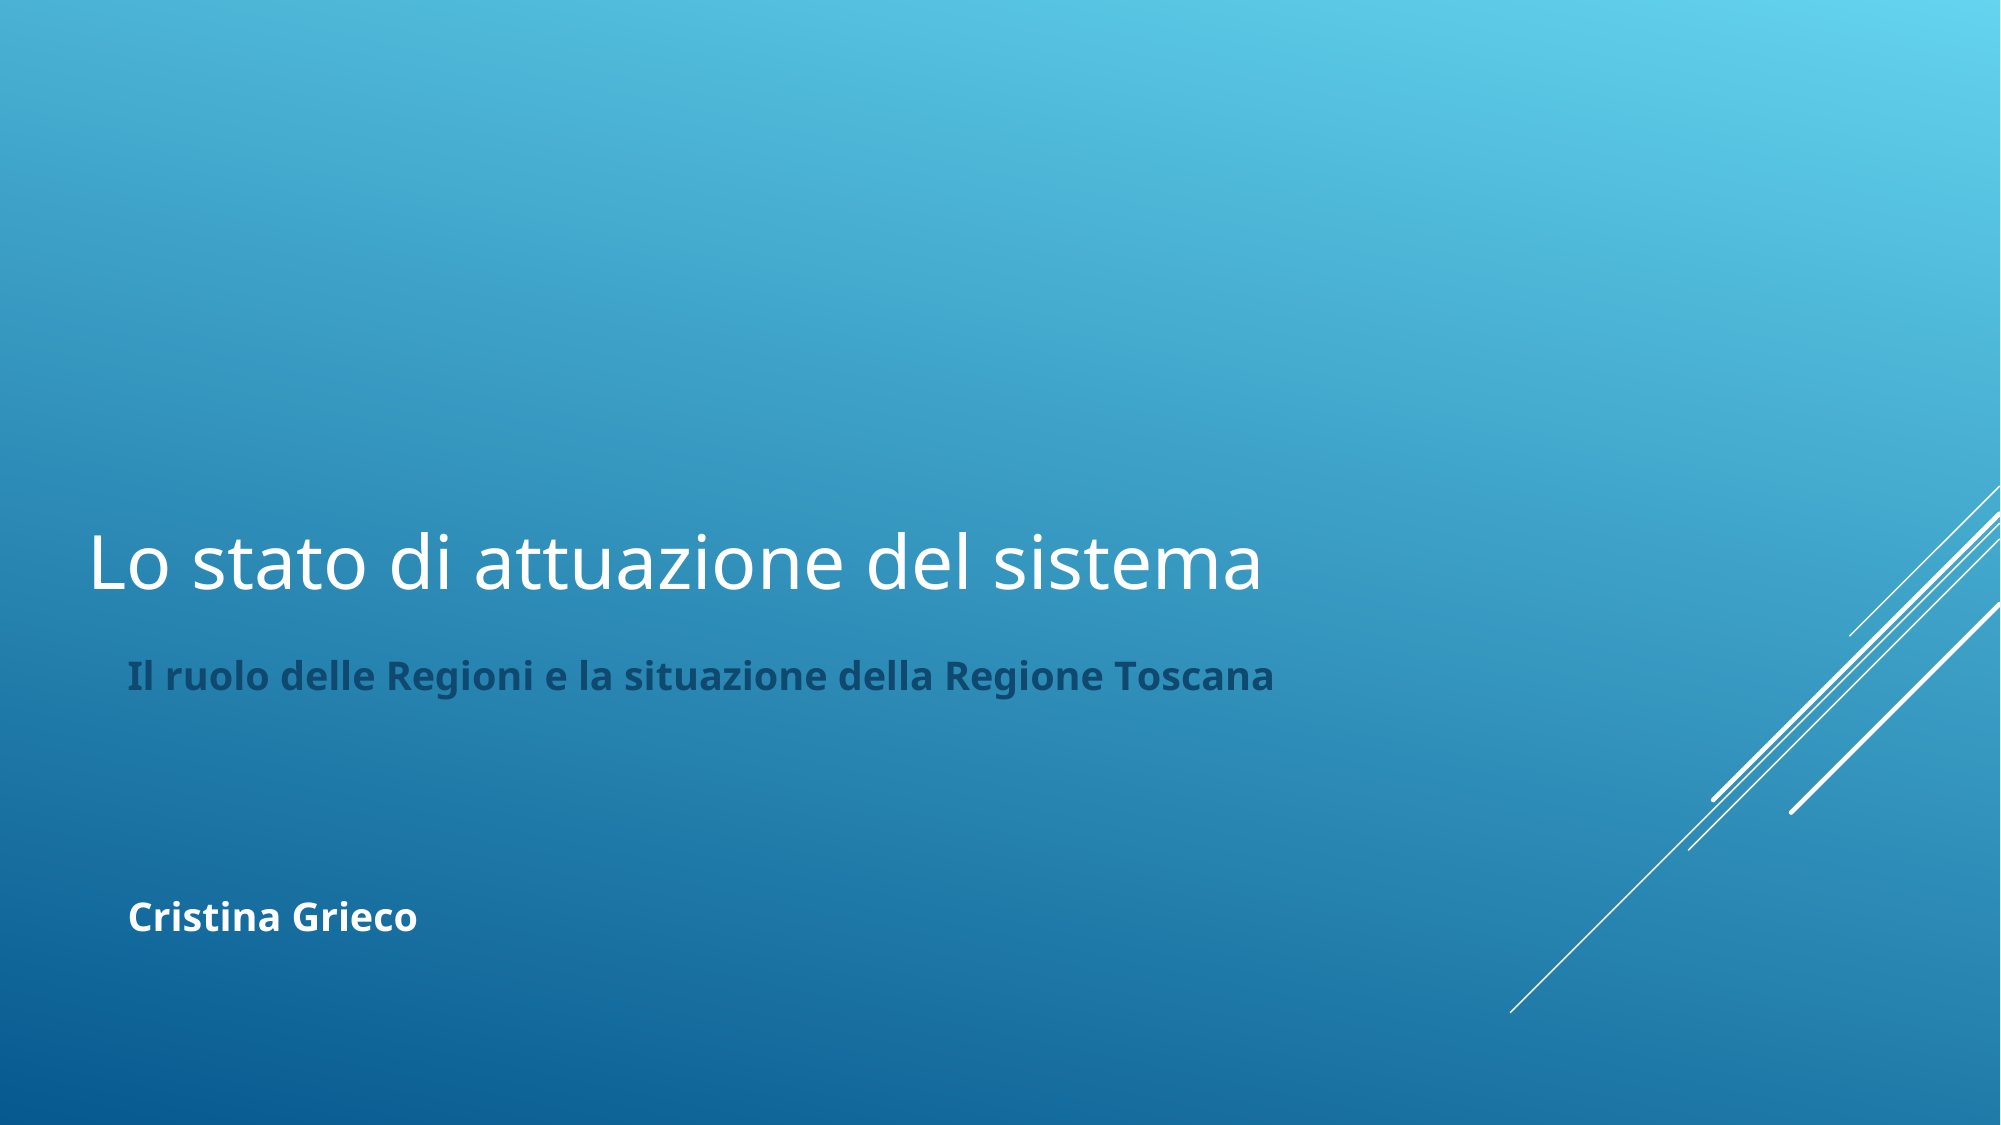

# Lo stato di attuazione del sistema
Il ruolo delle Regioni e la situazione della Regione Toscana
Cristina Grieco